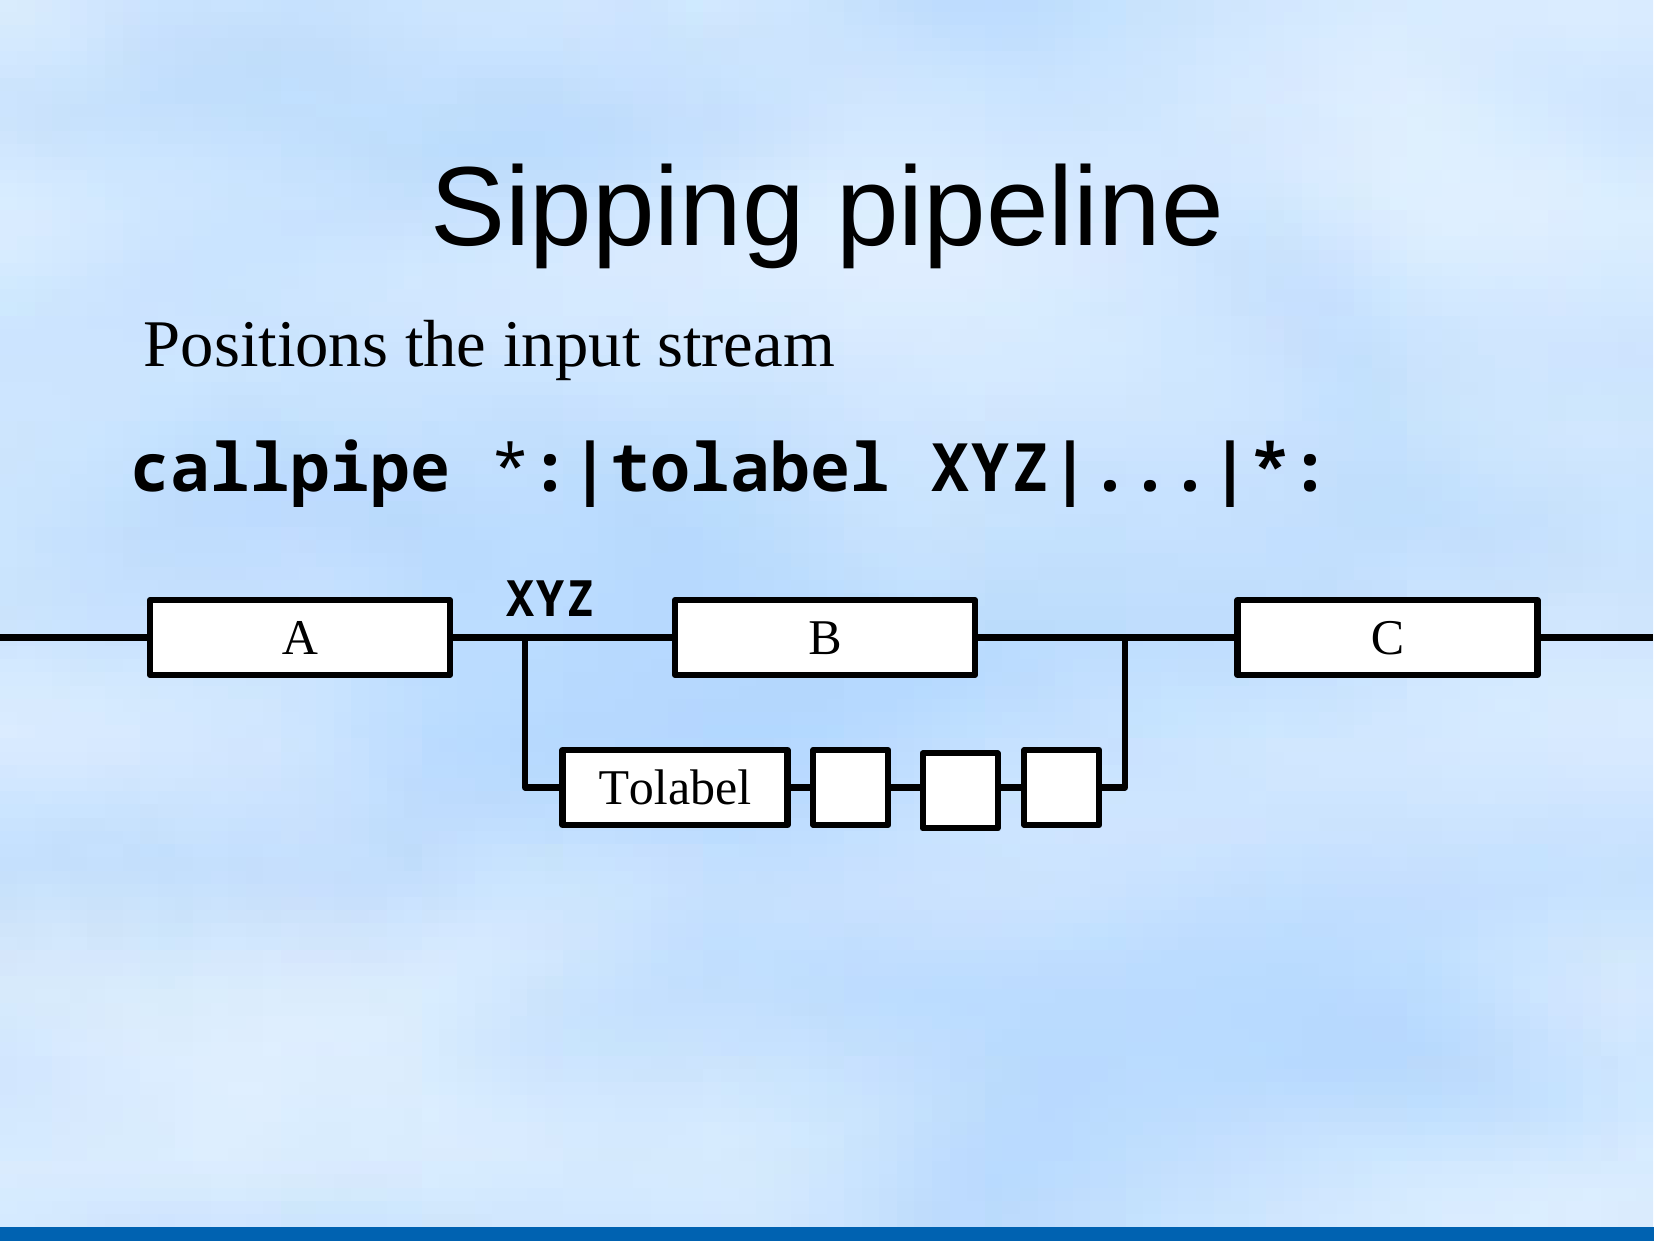

# Sipping pipeline
Positions the input stream
callpipe *:|tolabel XYZ|...|*:
XYZ
A
B
C
Tolabel